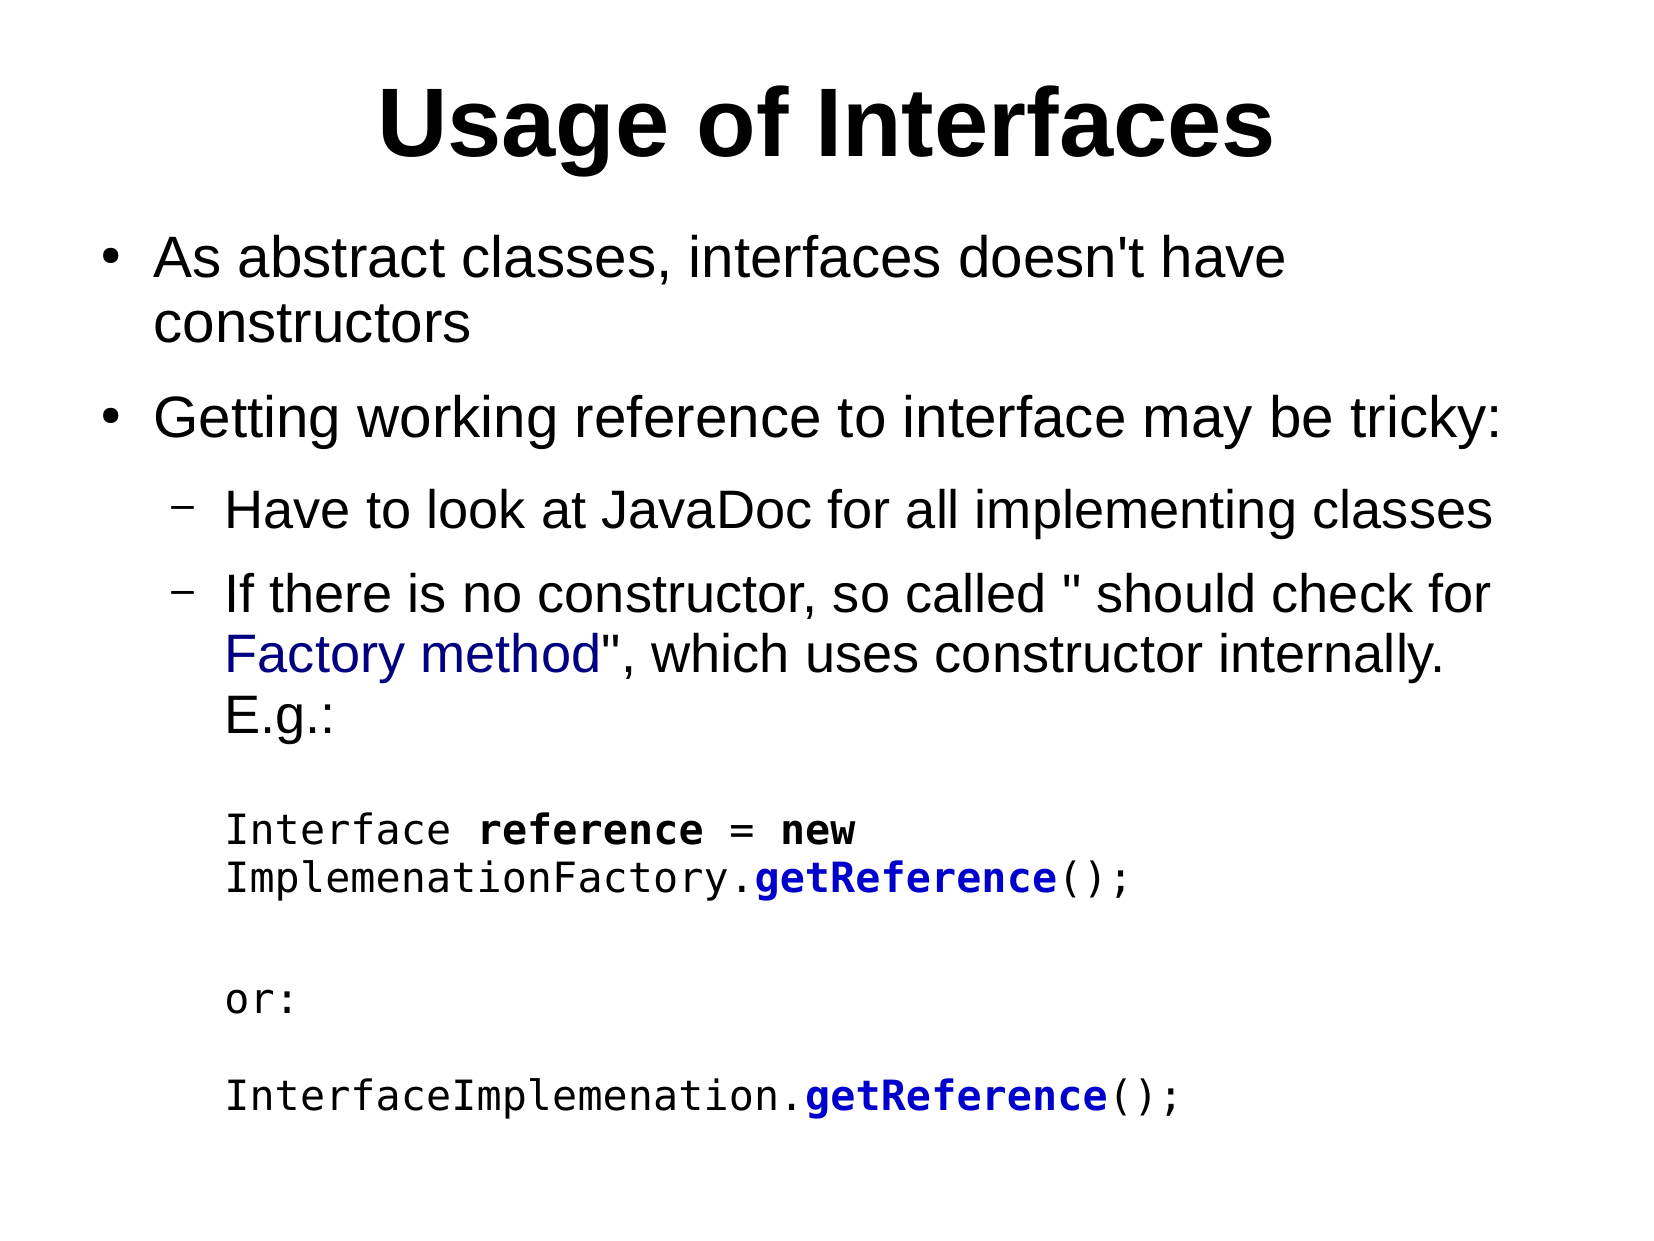

# Usage of Interfaces
As abstract classes, interfaces doesn't have constructors
Getting working reference to interface may be tricky:
Have to look at JavaDoc for all implementing classes
If there is no constructor, so called " should check for Factory method", which uses constructor internally. E.g.:
Interface reference = new ImplemenationFactory.getReference();
or:
InterfaceImplemenation.getReference();